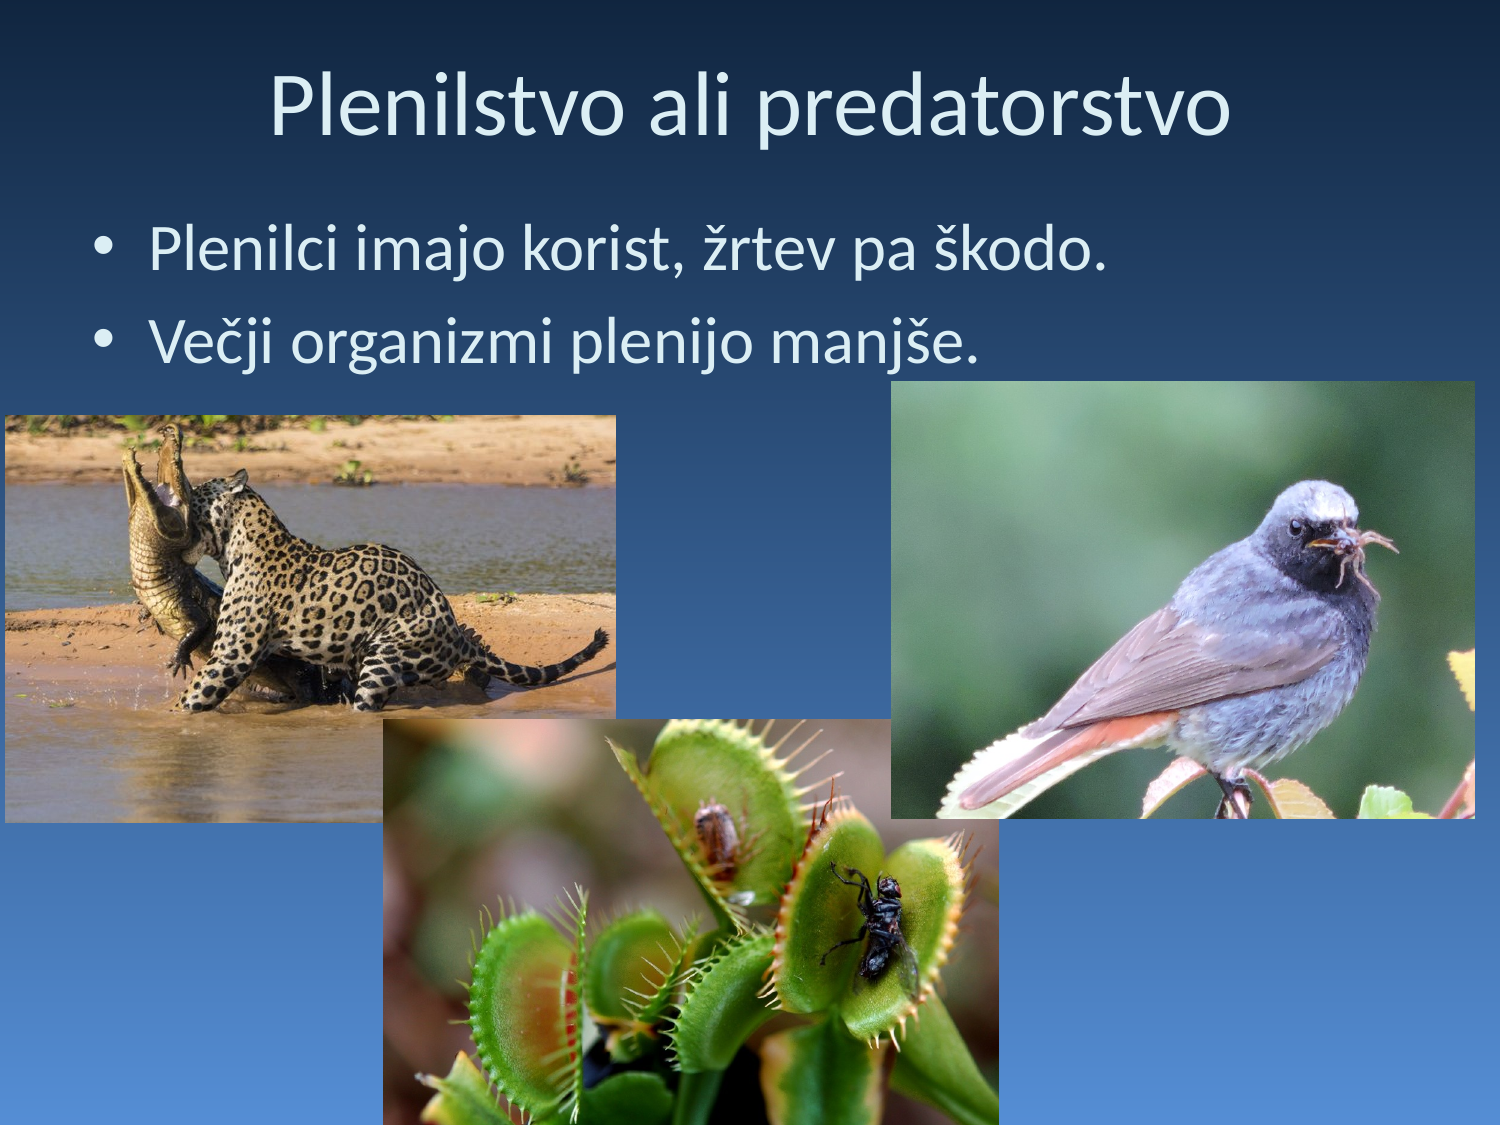

# Plenilstvo ali predatorstvo
Plenilci imajo korist, žrtev pa škodo.
Večji organizmi plenijo manjše.